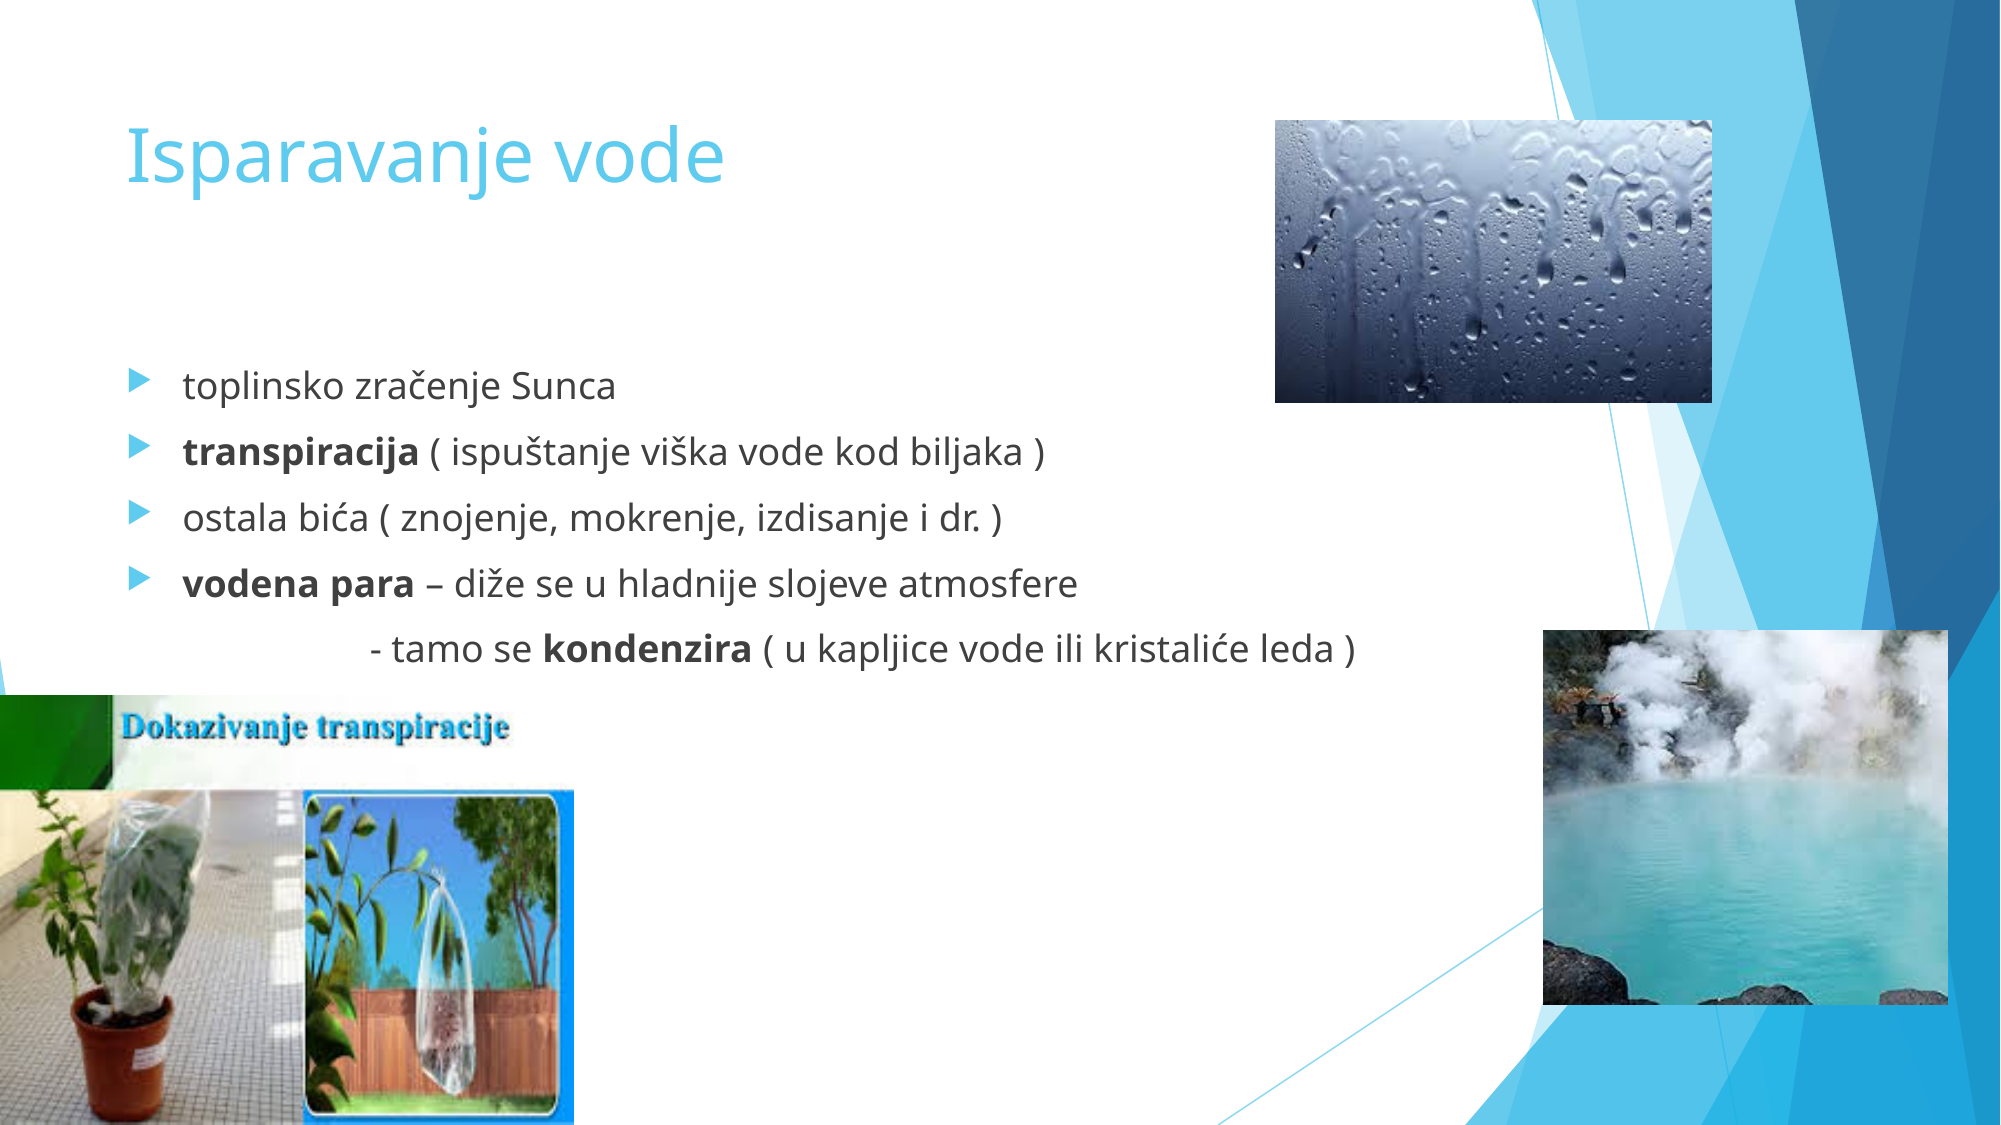

# Isparavanje vode
toplinsko zračenje Sunca
transpiracija ( ispuštanje viška vode kod biljaka )
ostala bića ( znojenje, mokrenje, izdisanje i dr. )
vodena para – diže se u hladnije slojeve atmosfere
 - tamo se kondenzira ( u kapljice vode ili kristaliće leda )